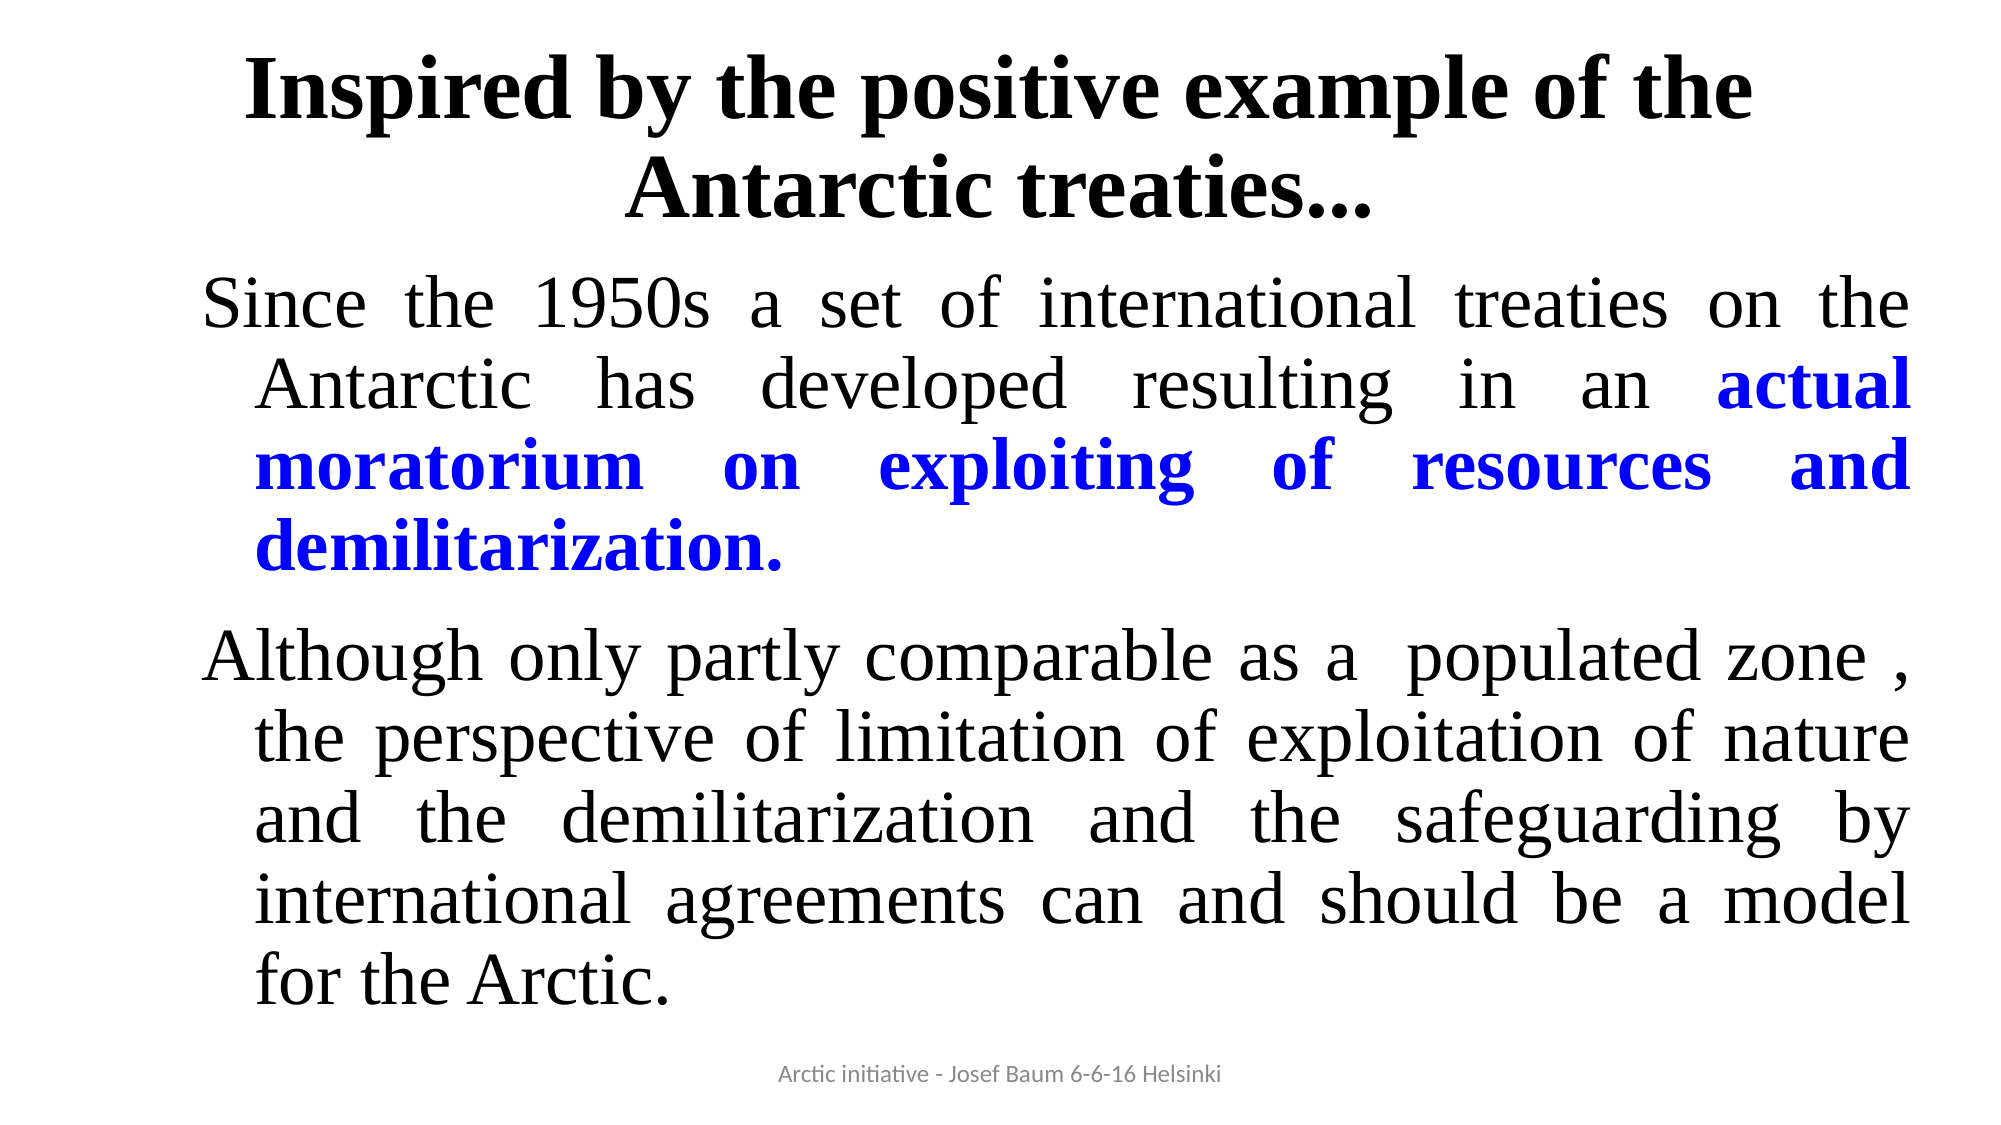

# Inspired by the positive example of the Antarctic treaties...
Since the 1950s a set of international treaties on the Antarctic has developed resulting in an actual moratorium on exploiting of resources and demilitarization.
Although only partly comparable as a populated zone , the perspective of limitation of exploitation of nature and the demilitarization and the safeguarding by international agreements can and should be a model for the Arctic.
Arctic initiative - Josef Baum 6-6-16 Helsinki